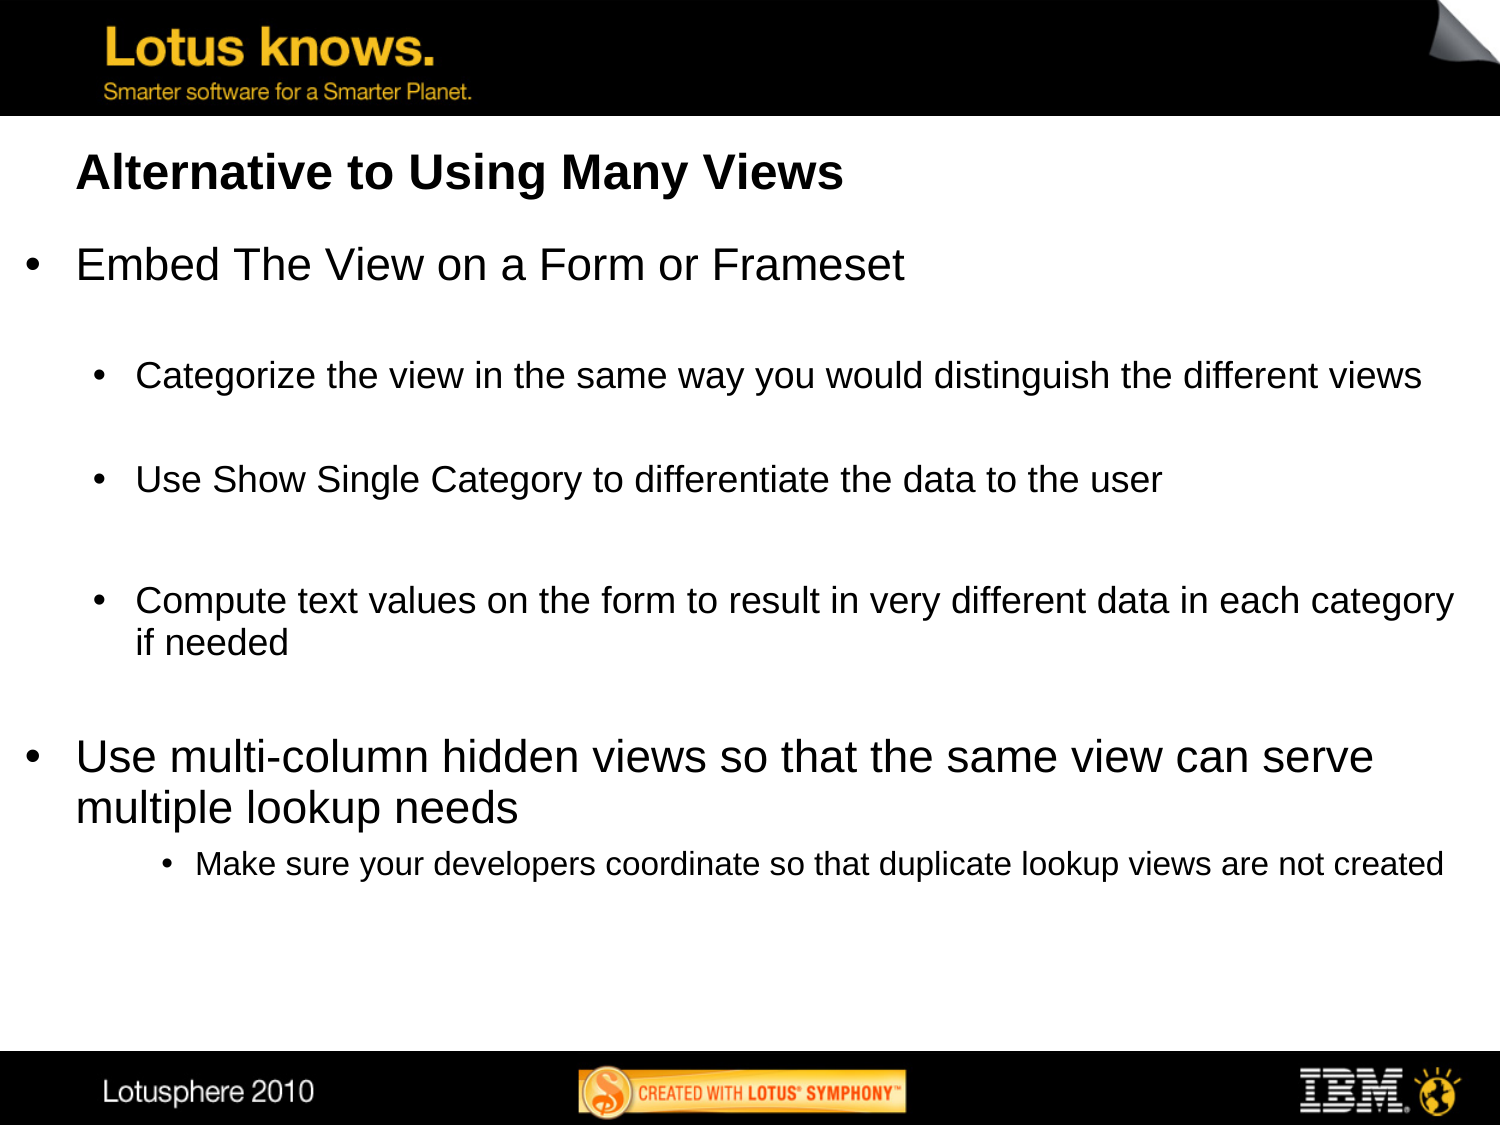

# Alternative to Using Many Views
Embed The View on a Form or Frameset
Categorize the view in the same way you would distinguish the different views
Use Show Single Category to differentiate the data to the user
Compute text values on the form to result in very different data in each category if needed
Use multi-column hidden views so that the same view can serve multiple lookup needs
Make sure your developers coordinate so that duplicate lookup views are not created